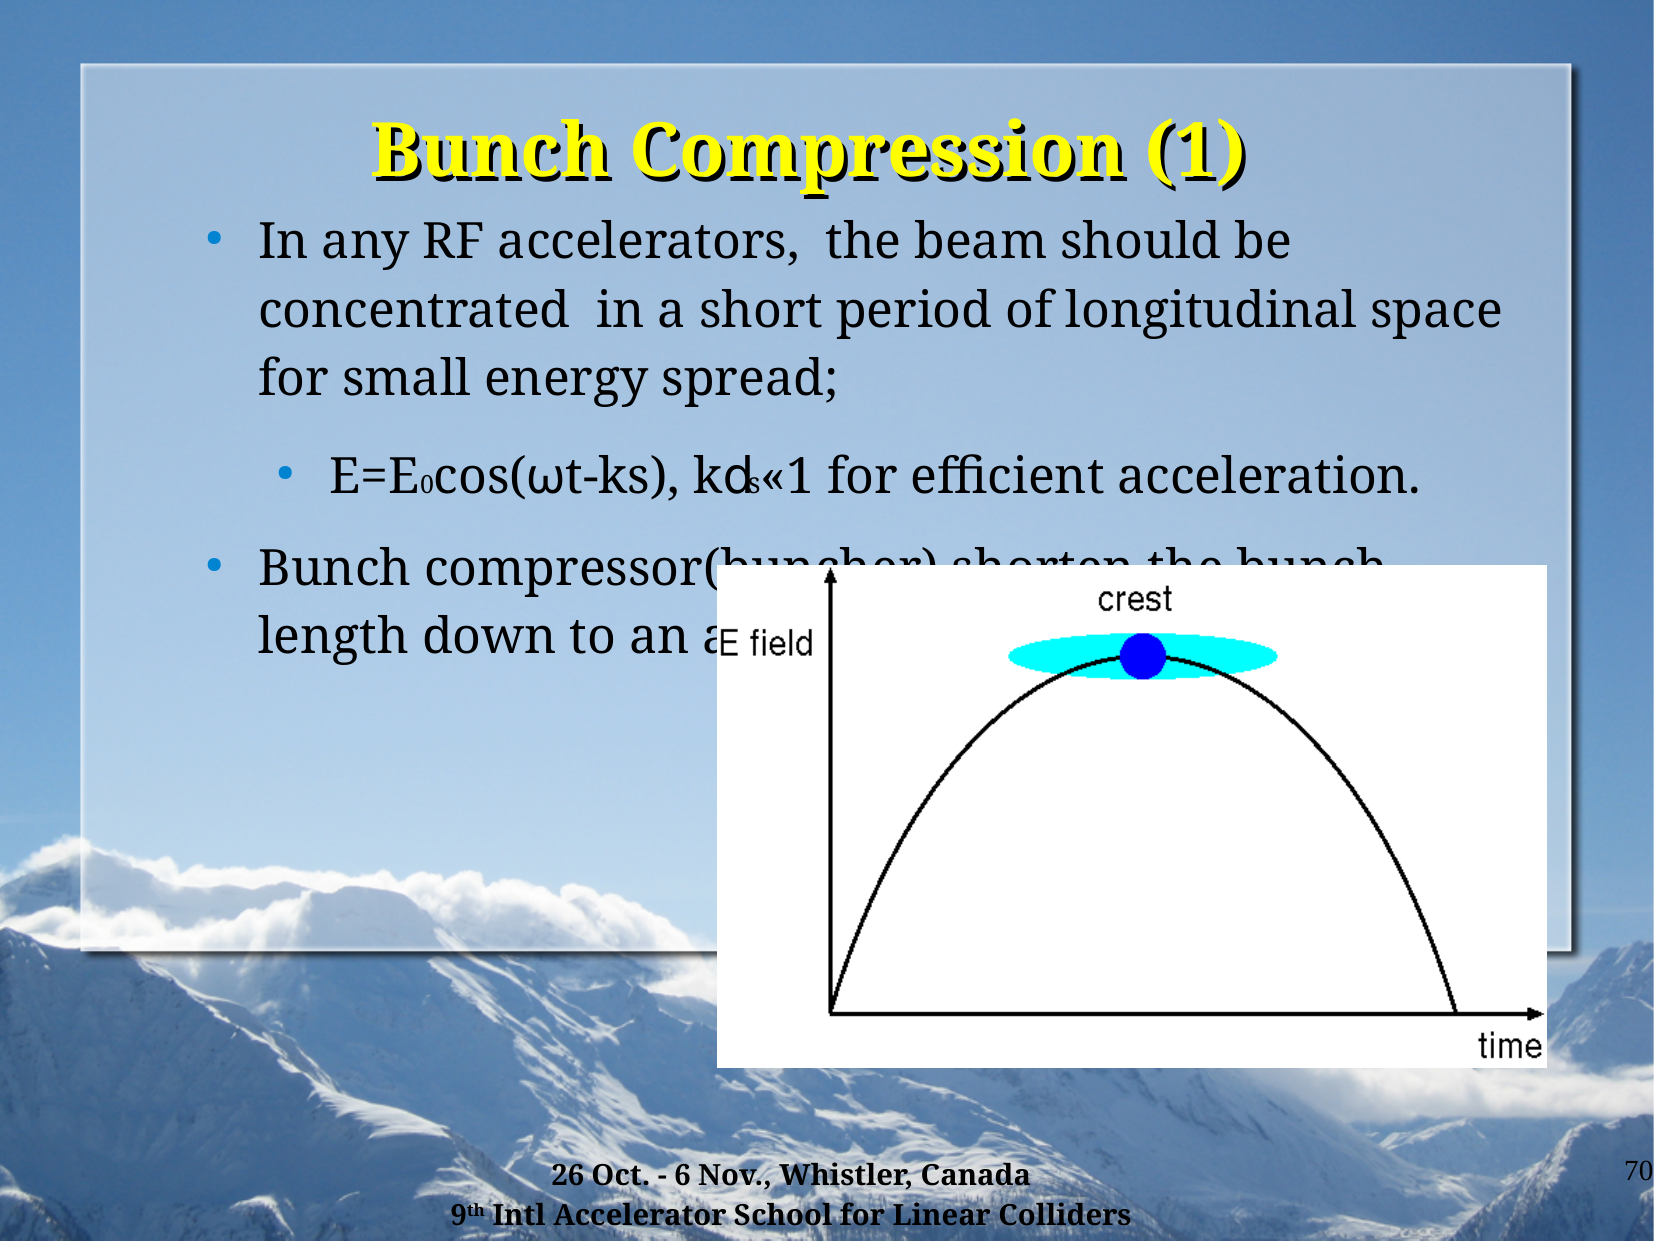

# Bunch Compression (1)
In any RF accelerators, the beam should be concentrated in a short period of longitudinal space for small energy spread;
E=E0cos(ωt-ks), kds«1 for efficient acceleration.
Bunch compressor(buncher) shorten the bunch length down to an adequate size for acceleration.
70